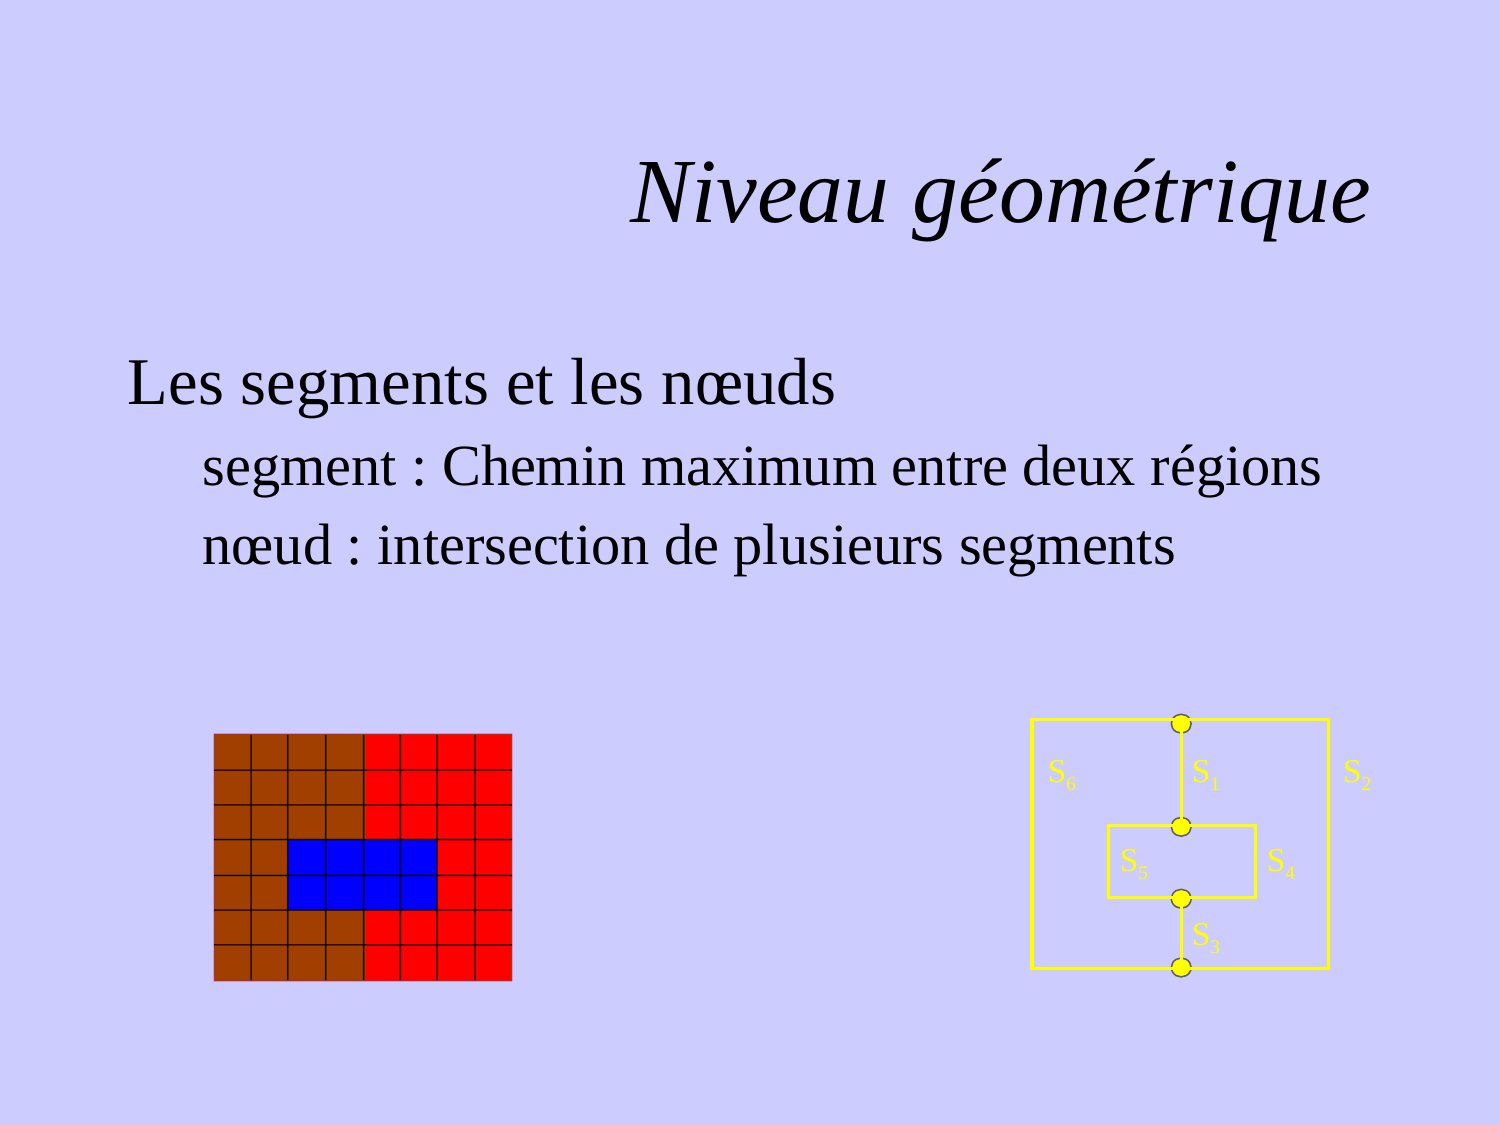

# Niveau géométrique
Les segments et les nœuds
segment : Chemin maximum entre deux régions
nœud : intersection de plusieurs segments
S6
S1
S2
S5
S4
S3